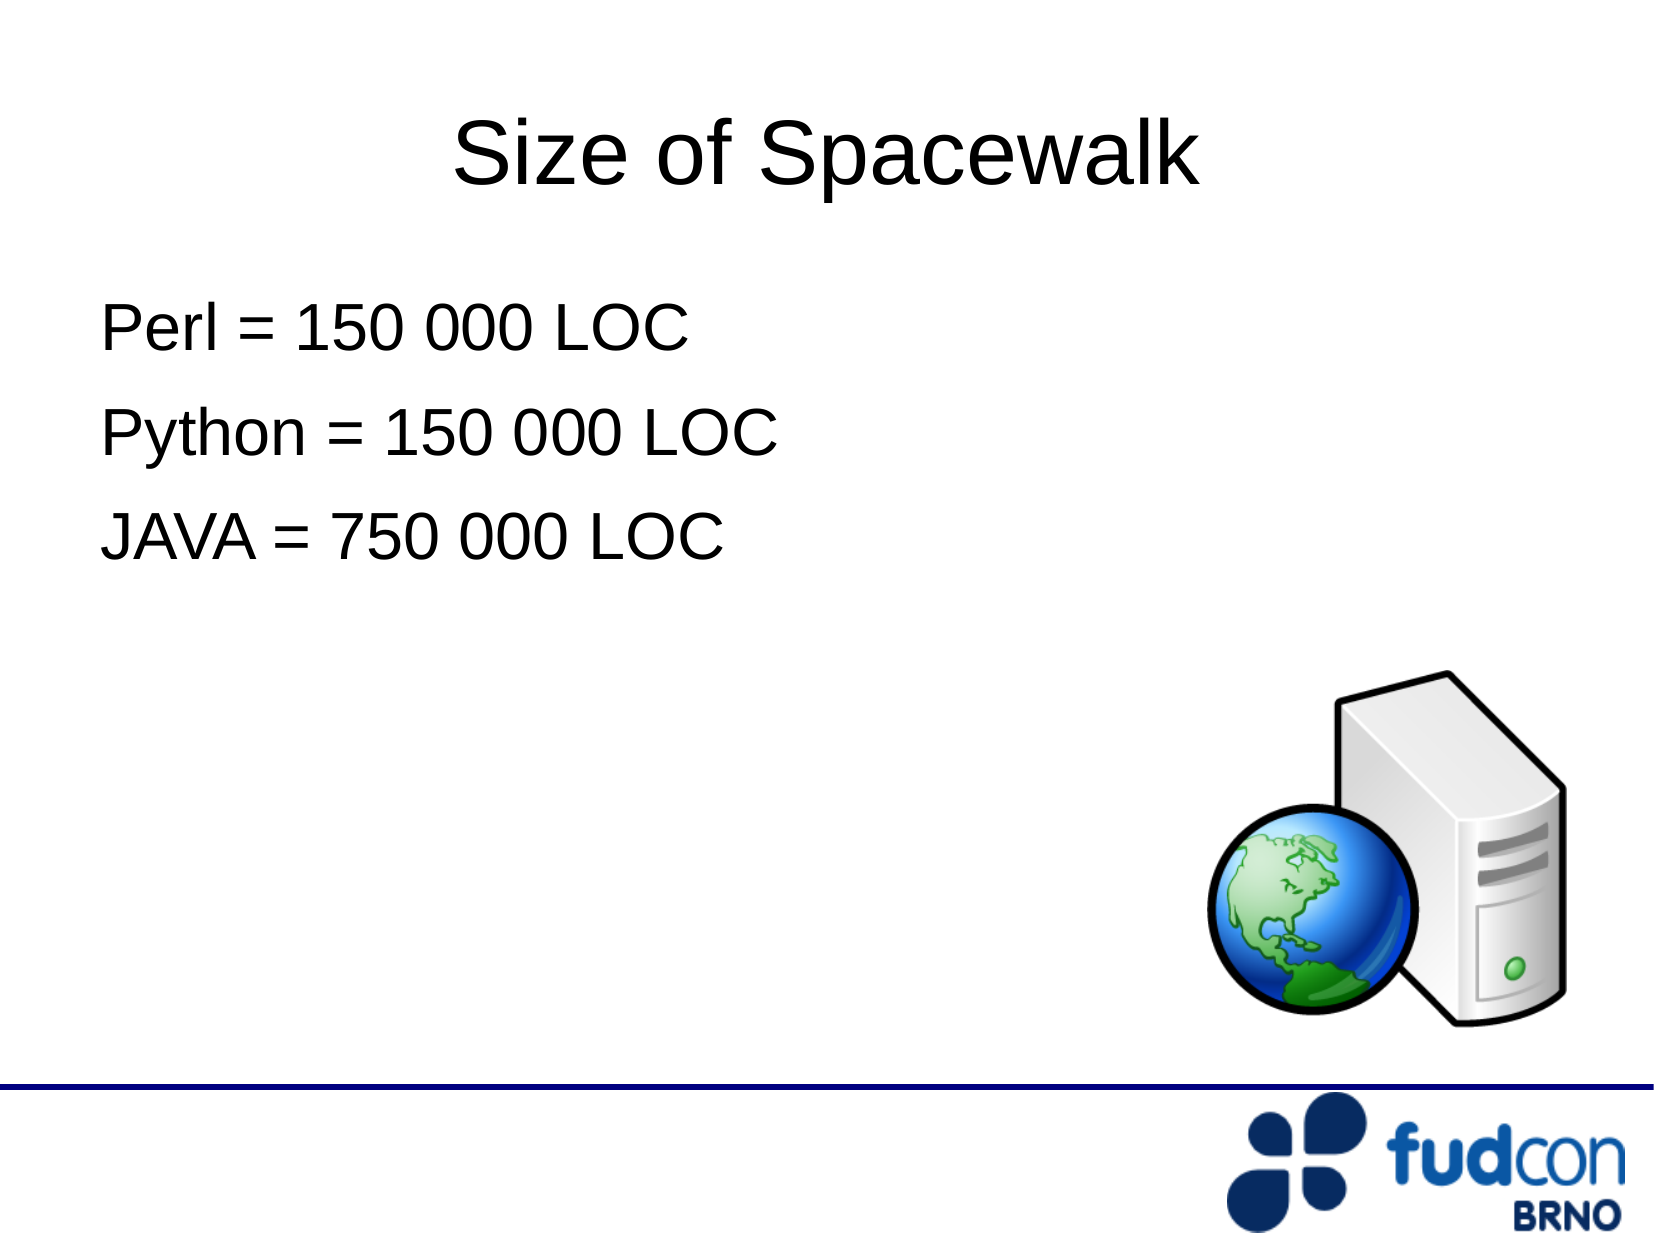

# Size of Spacewalk
Perl = 150 000 LOC
Python = 150 000 LOC
JAVA = 750 000 LOC